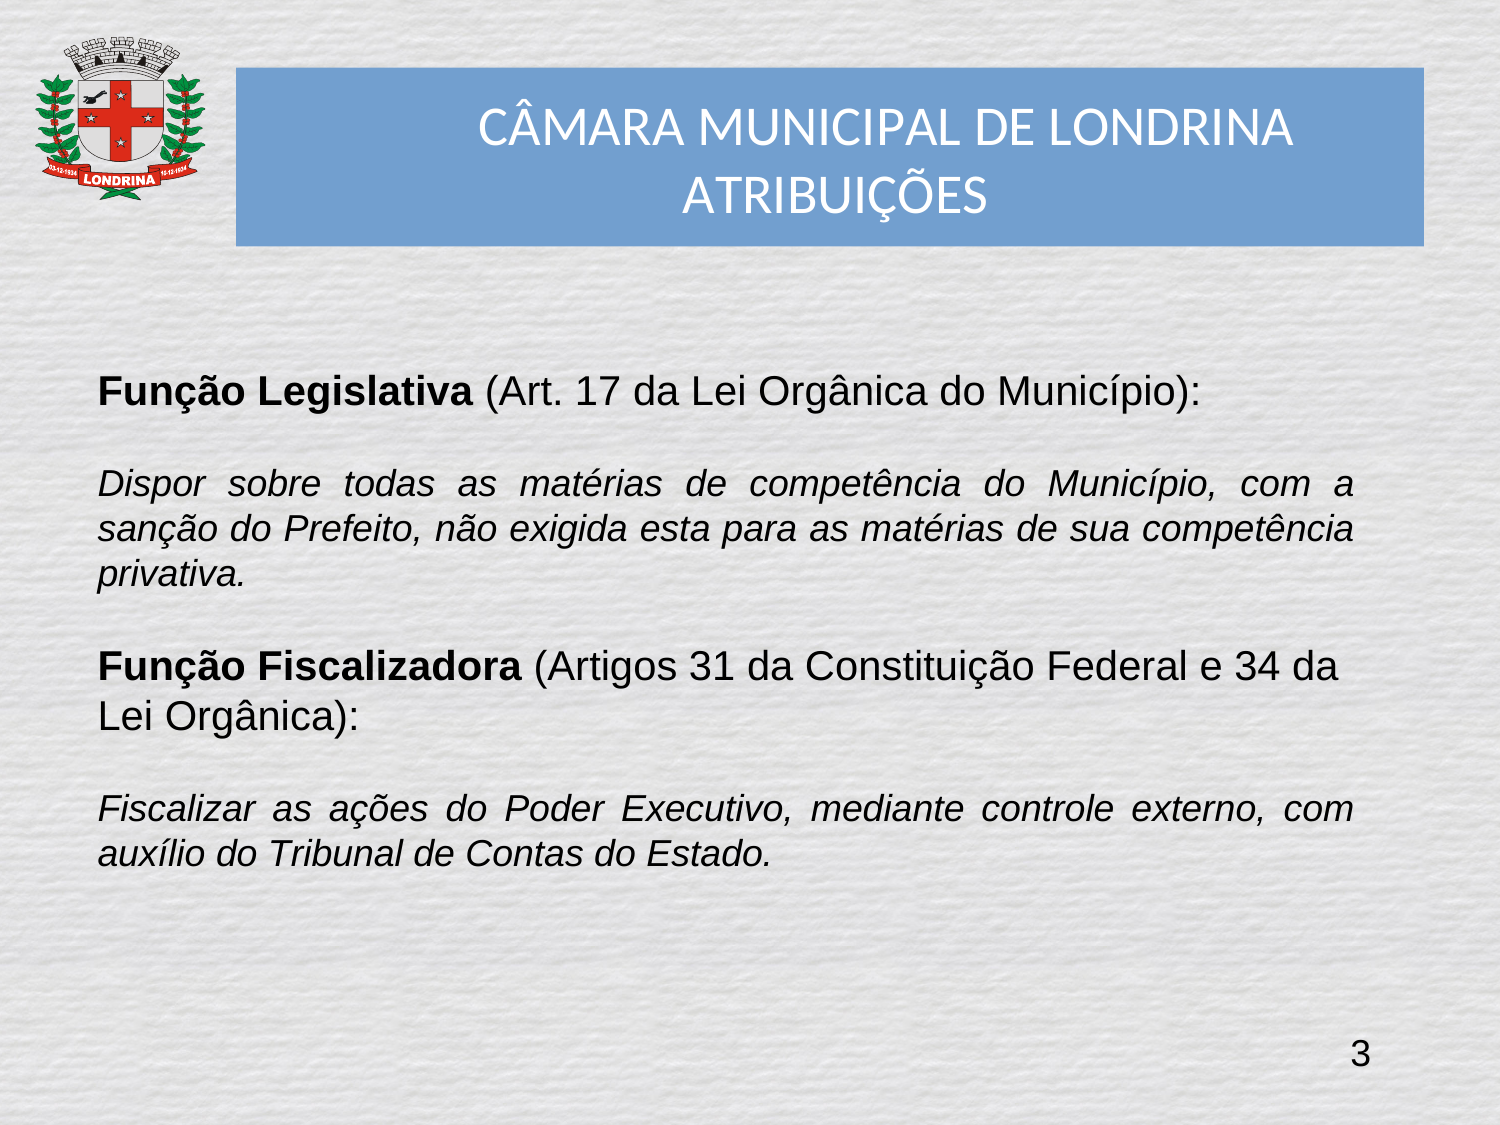

CÂMARA MUNICIPAL DE LONDRINA
 ATRIBUIÇÕES
Função Legislativa (Art. 17 da Lei Orgânica do Município):
Dispor sobre todas as matérias de competência do Município, com a sanção do Prefeito, não exigida esta para as matérias de sua competência privativa.
Função Fiscalizadora (Artigos 31 da Constituição Federal e 34 da Lei Orgânica):
Fiscalizar as ações do Poder Executivo, mediante controle externo, com auxílio do Tribunal de Contas do Estado.